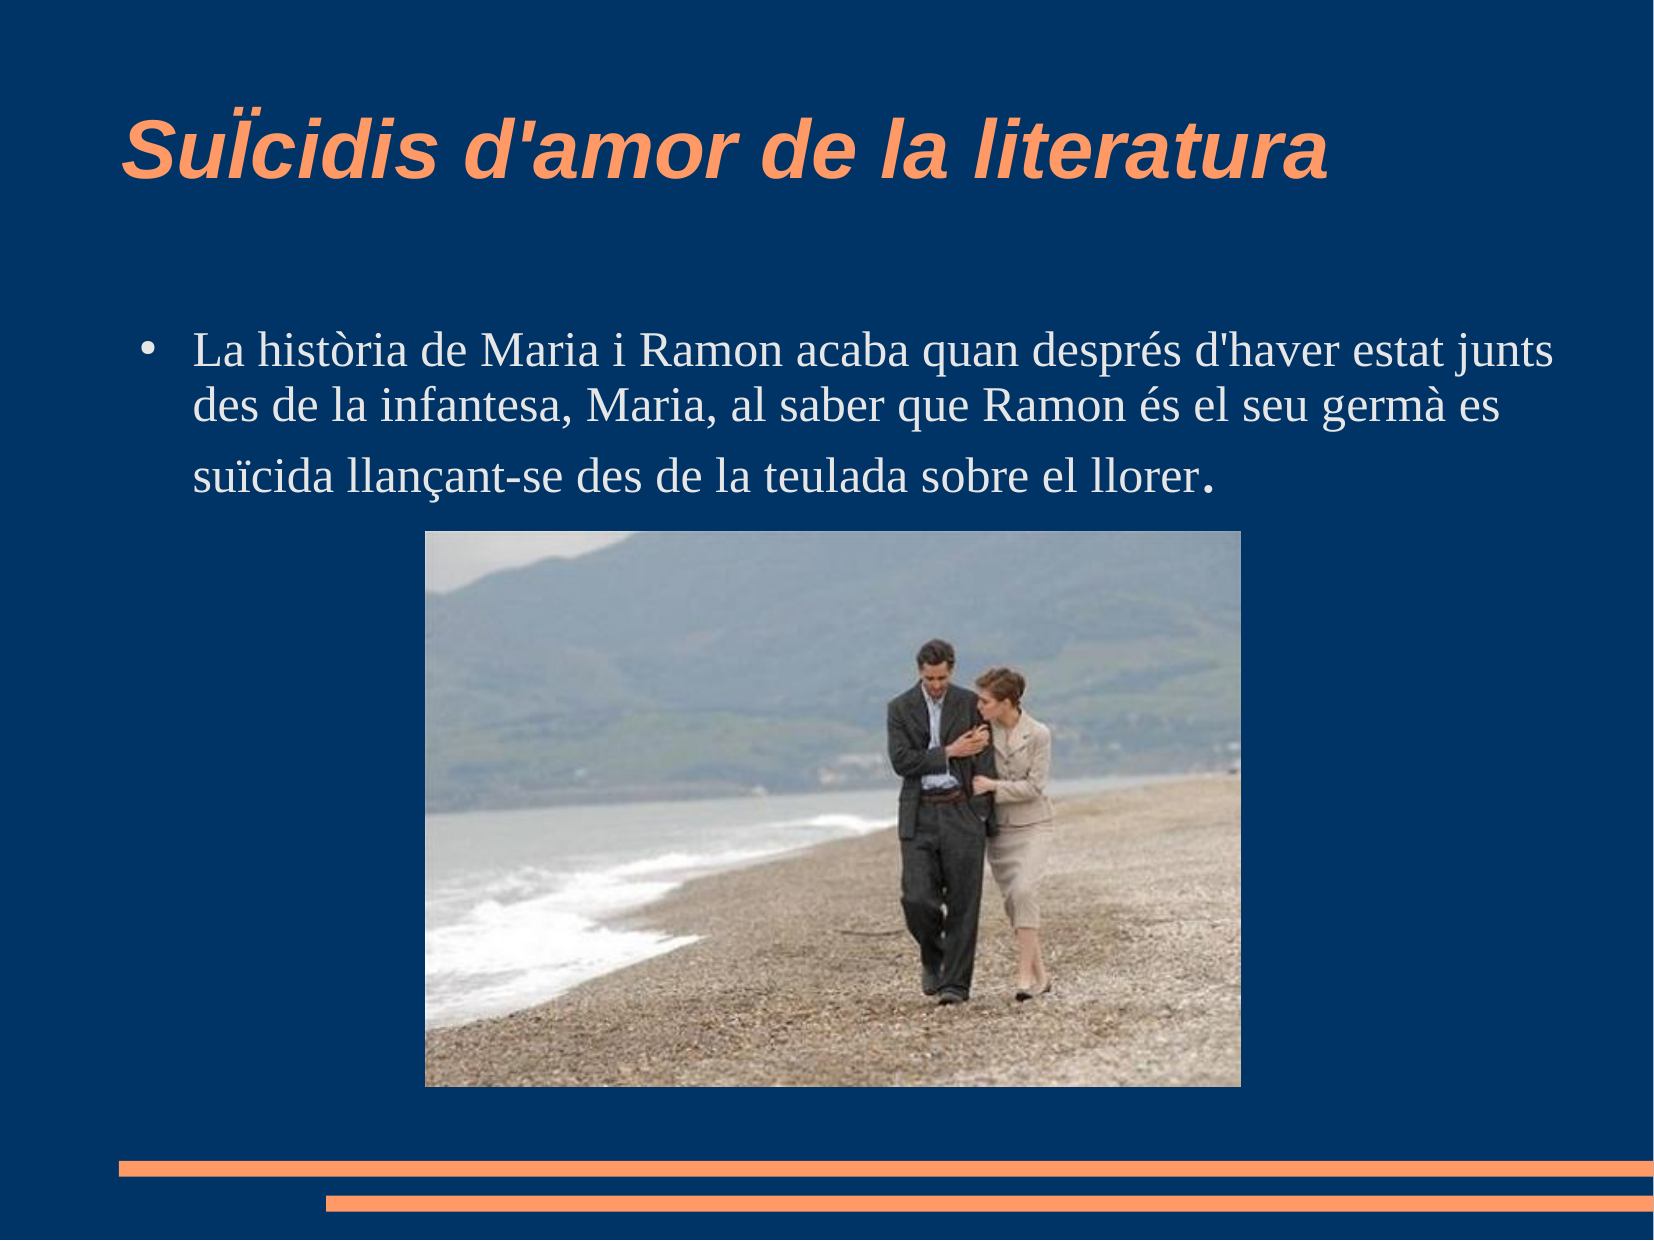

# SuÏcidis d'amor de la literatura
La història de Maria i Ramon acaba quan després d'haver estat junts des de la infantesa, Maria, al saber que Ramon és el seu germà es suïcida llançant-se des de la teulada sobre el llorer.